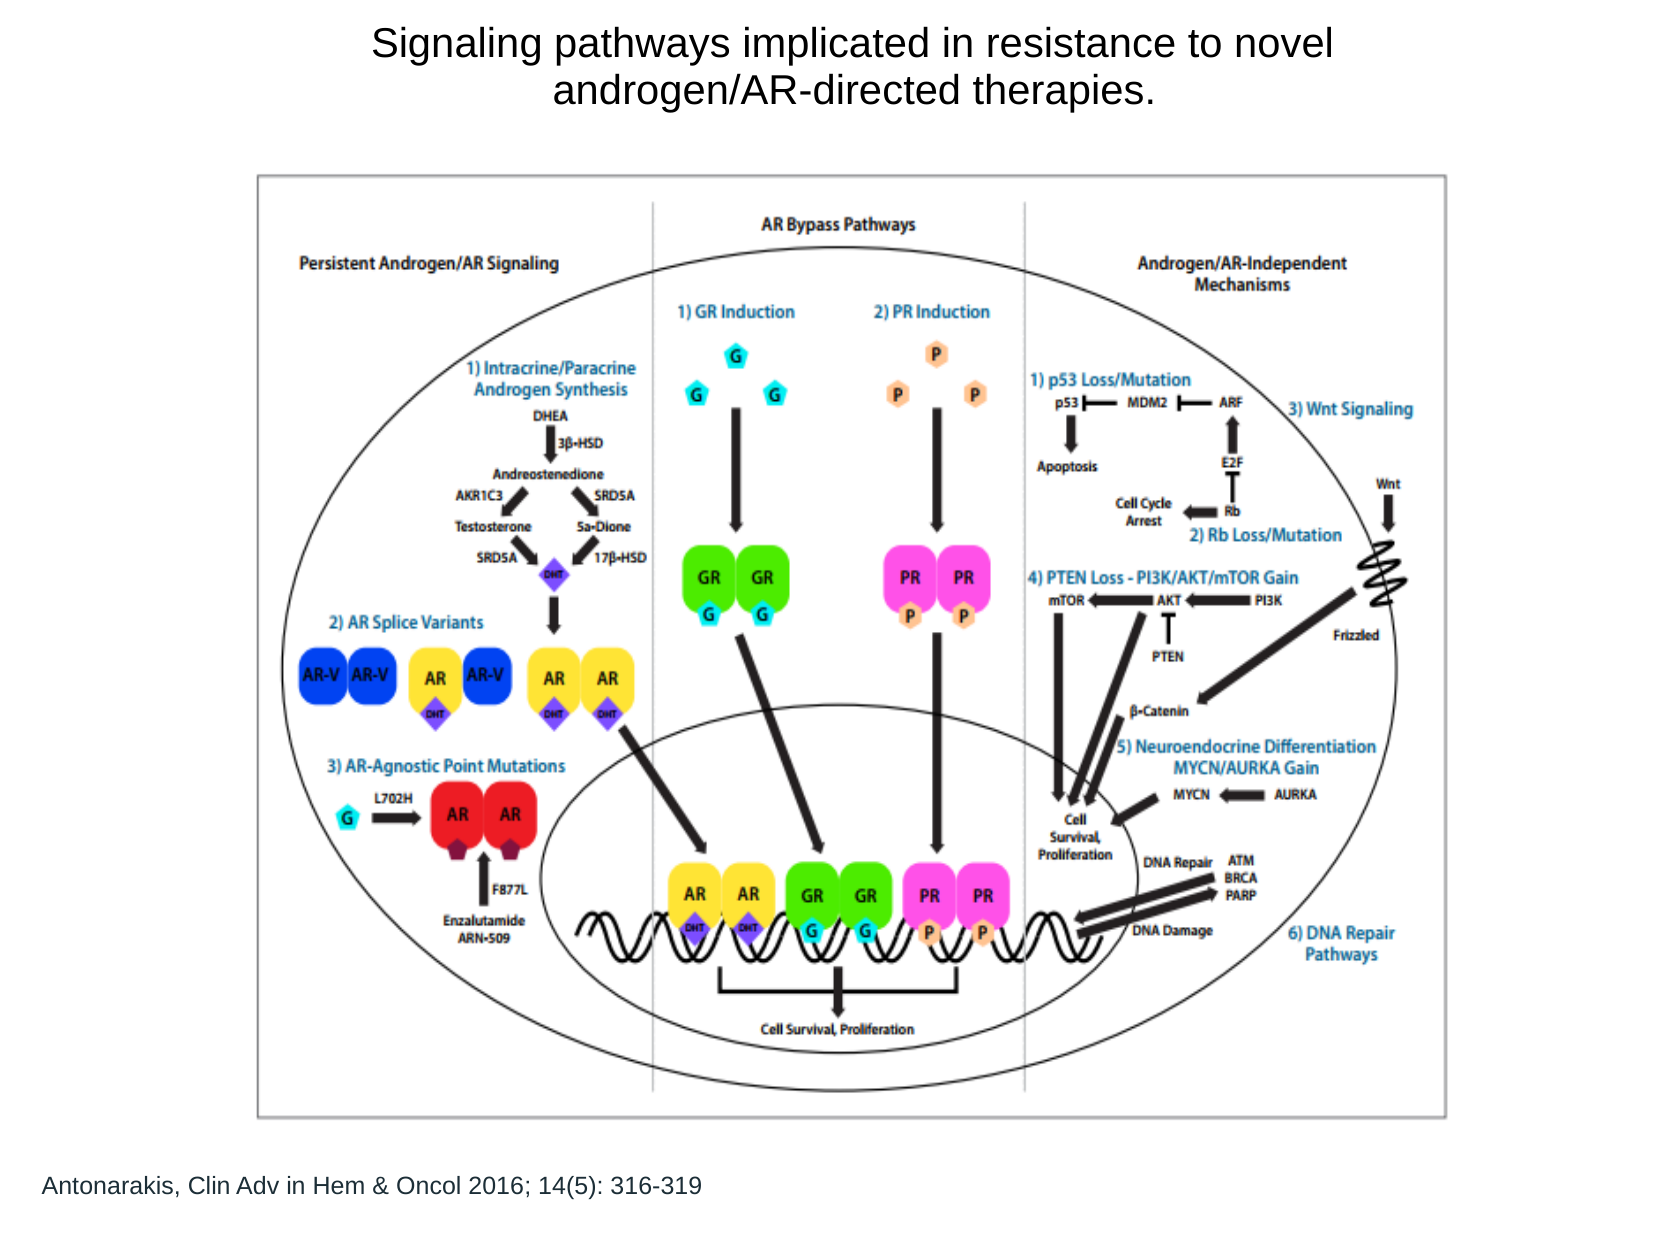

Signaling pathways implicated in resistance to novel
androgen/AR-directed therapies.
Antonarakis, Clin Adv in Hem & Oncol 2016; 14(5): 316-319